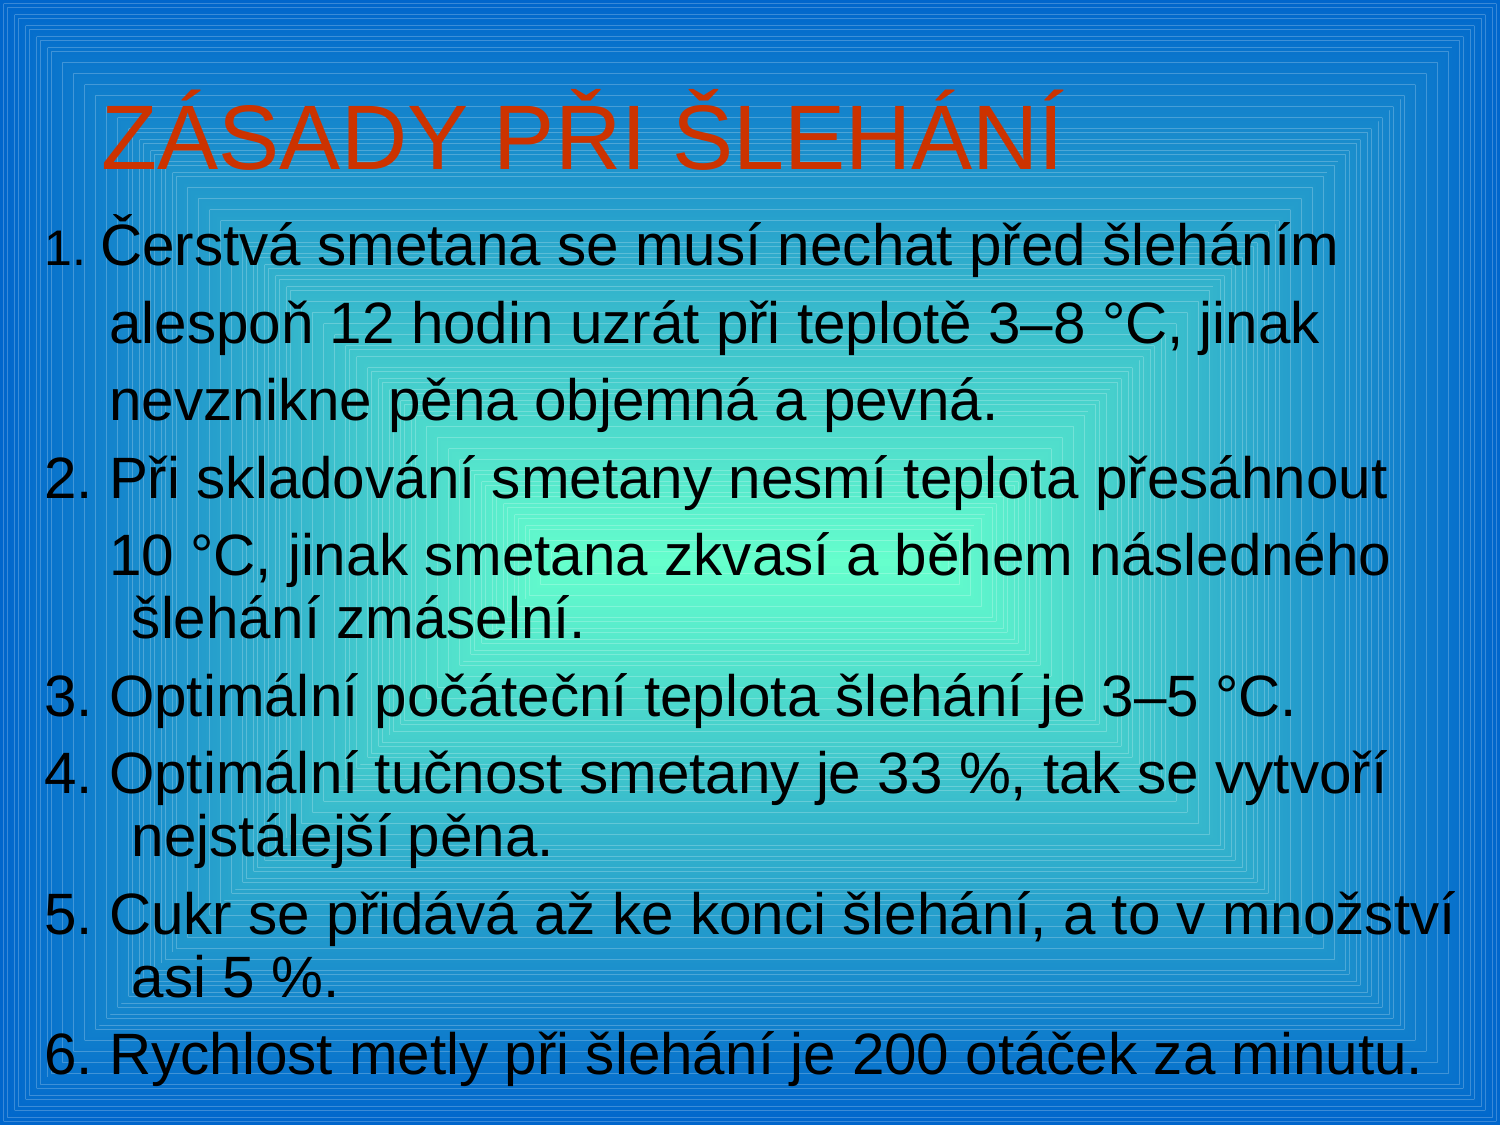

# ZÁSADY PŘI ŠLEHÁNÍ
1. Čerstvá smetana se musí nechat před šleháním
 alespoň 12 hodin uzrát při teplotě 3–8 °C, jinak
 nevznikne pěna objemná a pevná.
2. Při skladování smetany nesmí teplota přesáhnout
 10 °C, jinak smetana zkvasí a během následného šlehání zmáselní.
3. Optimální počáteční teplota šlehání je 3–5 °C.
4. Optimální tučnost smetany je 33 %, tak se vytvoří nejstálejší pěna.
5. Cukr se přidává až ke konci šlehání, a to v množství asi 5 %.
6. Rychlost metly při šlehání je 200 otáček za minutu.